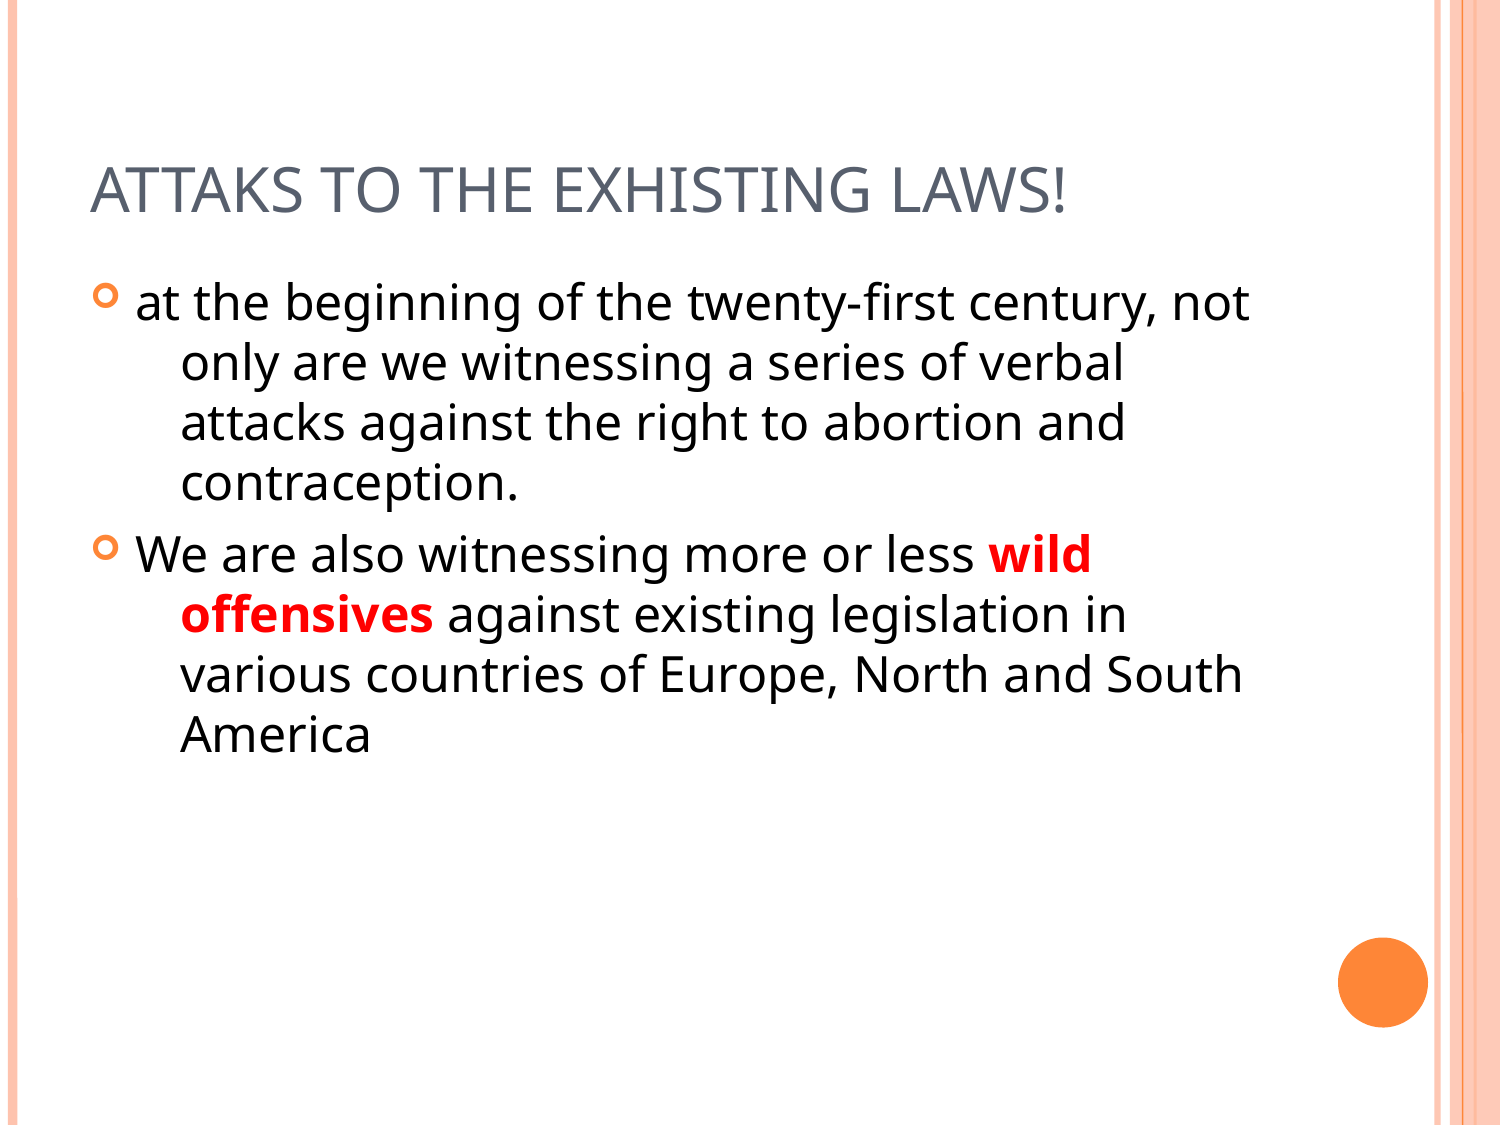

# Attaks to the exhisting laws!
at the beginning of the twenty-first century, not only are we witnessing a series of verbal attacks against the right to abortion and contraception.
We are also witnessing more or less wild offensives against existing legislation in various countries of Europe, North and South America